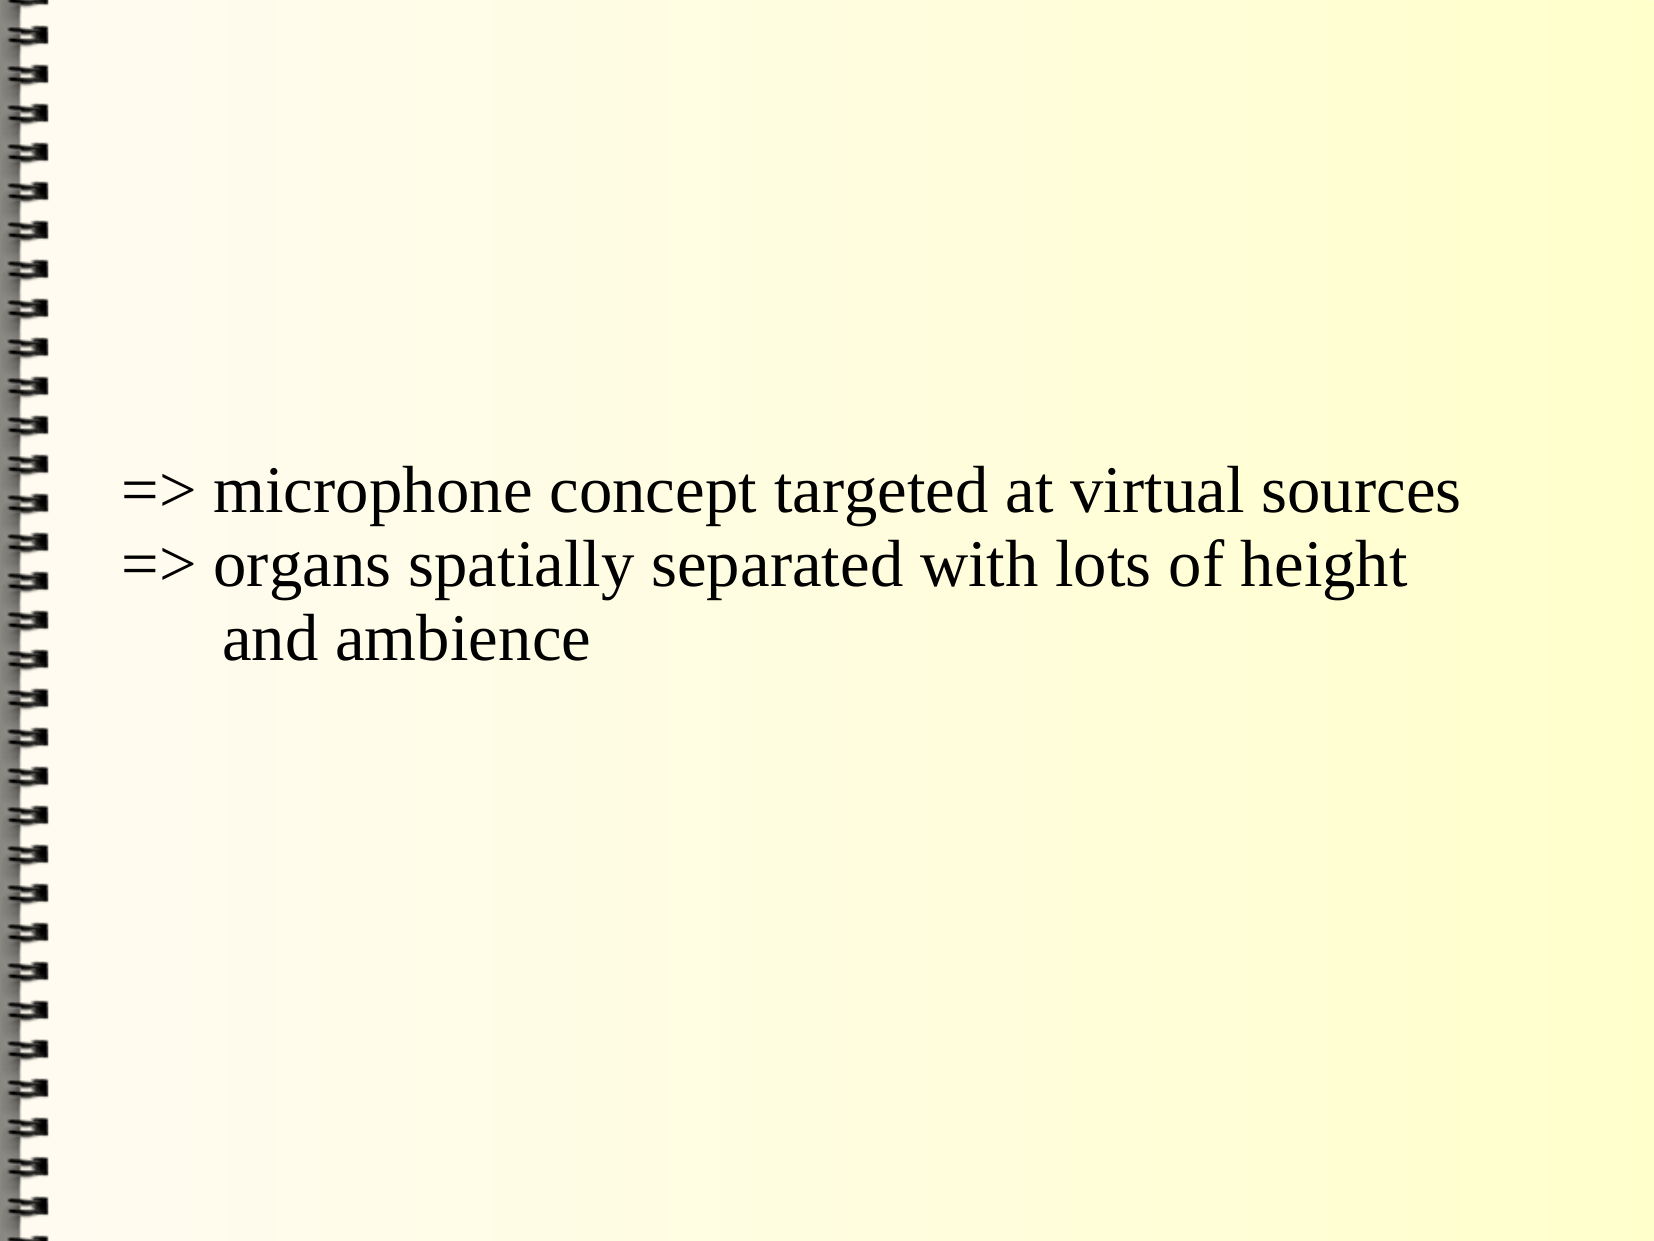

# => microphone concept targeted at virtual sources
=> organs spatially separated with lots of height
 and ambience